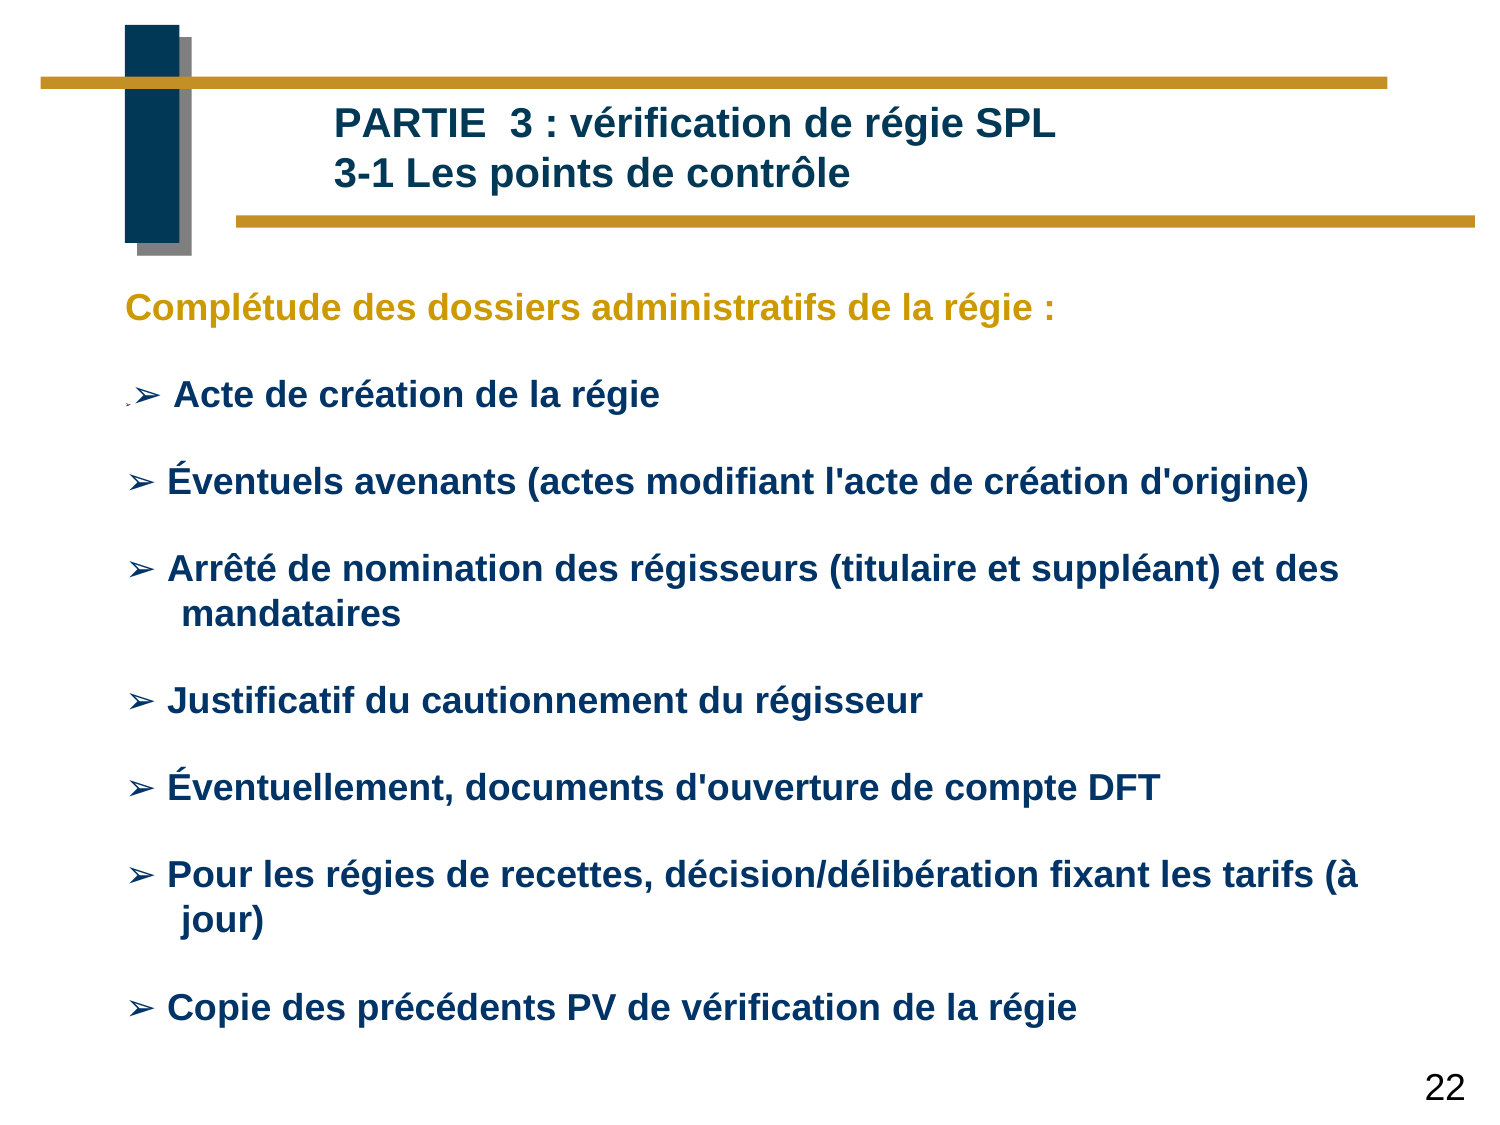

#
PARTIE 3 : vérification de régie SPL
3-1 Les points de contrôle
Complétude des dossiers administratifs de la régie :
➢➢ Acte de création de la régie
➢ Éventuels avenants (actes modifiant l'acte de création d'origine)
➢ Arrêté de nomination des régisseurs (titulaire et suppléant) et des mandataires
➢ Justificatif du cautionnement du régisseur
➢ Éventuellement, documents d'ouverture de compte DFT
➢ Pour les régies de recettes, décision/délibération fixant les tarifs (à jour)
➢ Copie des précédents PV de vérification de la régie
 22